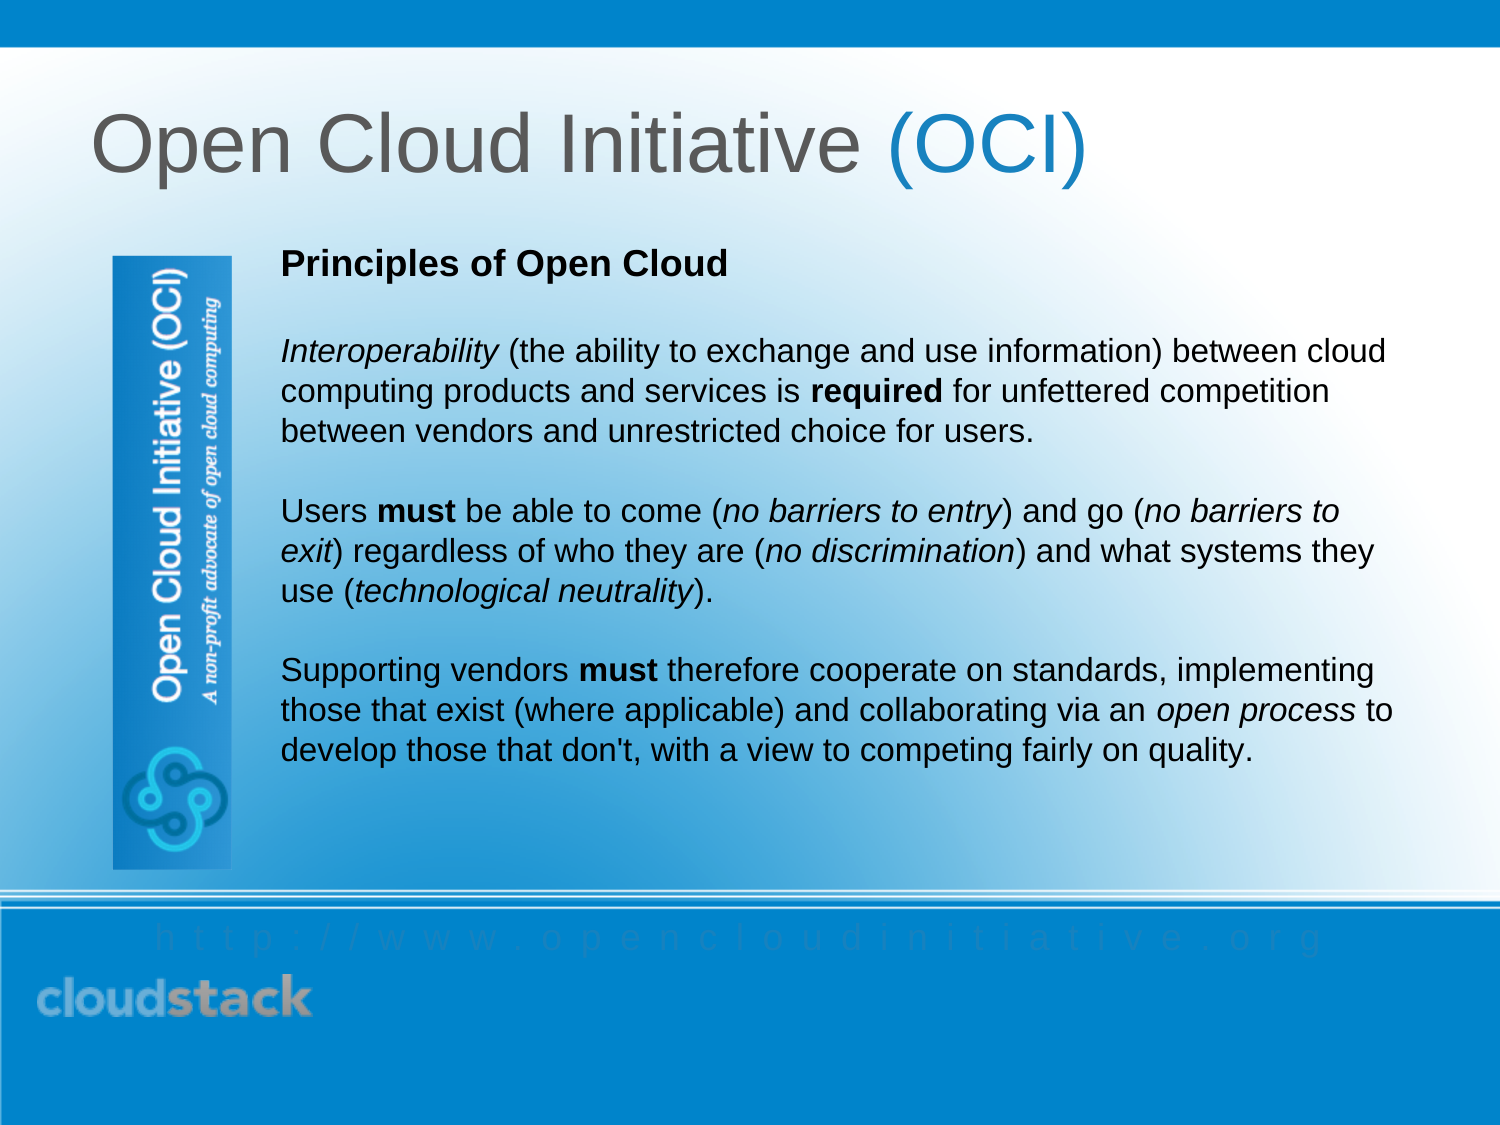

# Open Cloud Initiative (OCI)
Principles of Open Cloud
Interoperability (the ability to exchange and use information) between cloud computing products and services is required for unfettered competition
between vendors and unrestricted choice for users.
Users must be able to come (no barriers to entry) and go (no barriers to
exit) regardless of who they are (no discrimination) and what systems they
use (technological neutrality).
Supporting vendors must therefore cooperate on standards, implementing
those that exist (where applicable) and collaborating via an open process to develop those that don't, with a view to competing fairly on quality.
http://www.opencloudinitiative.org